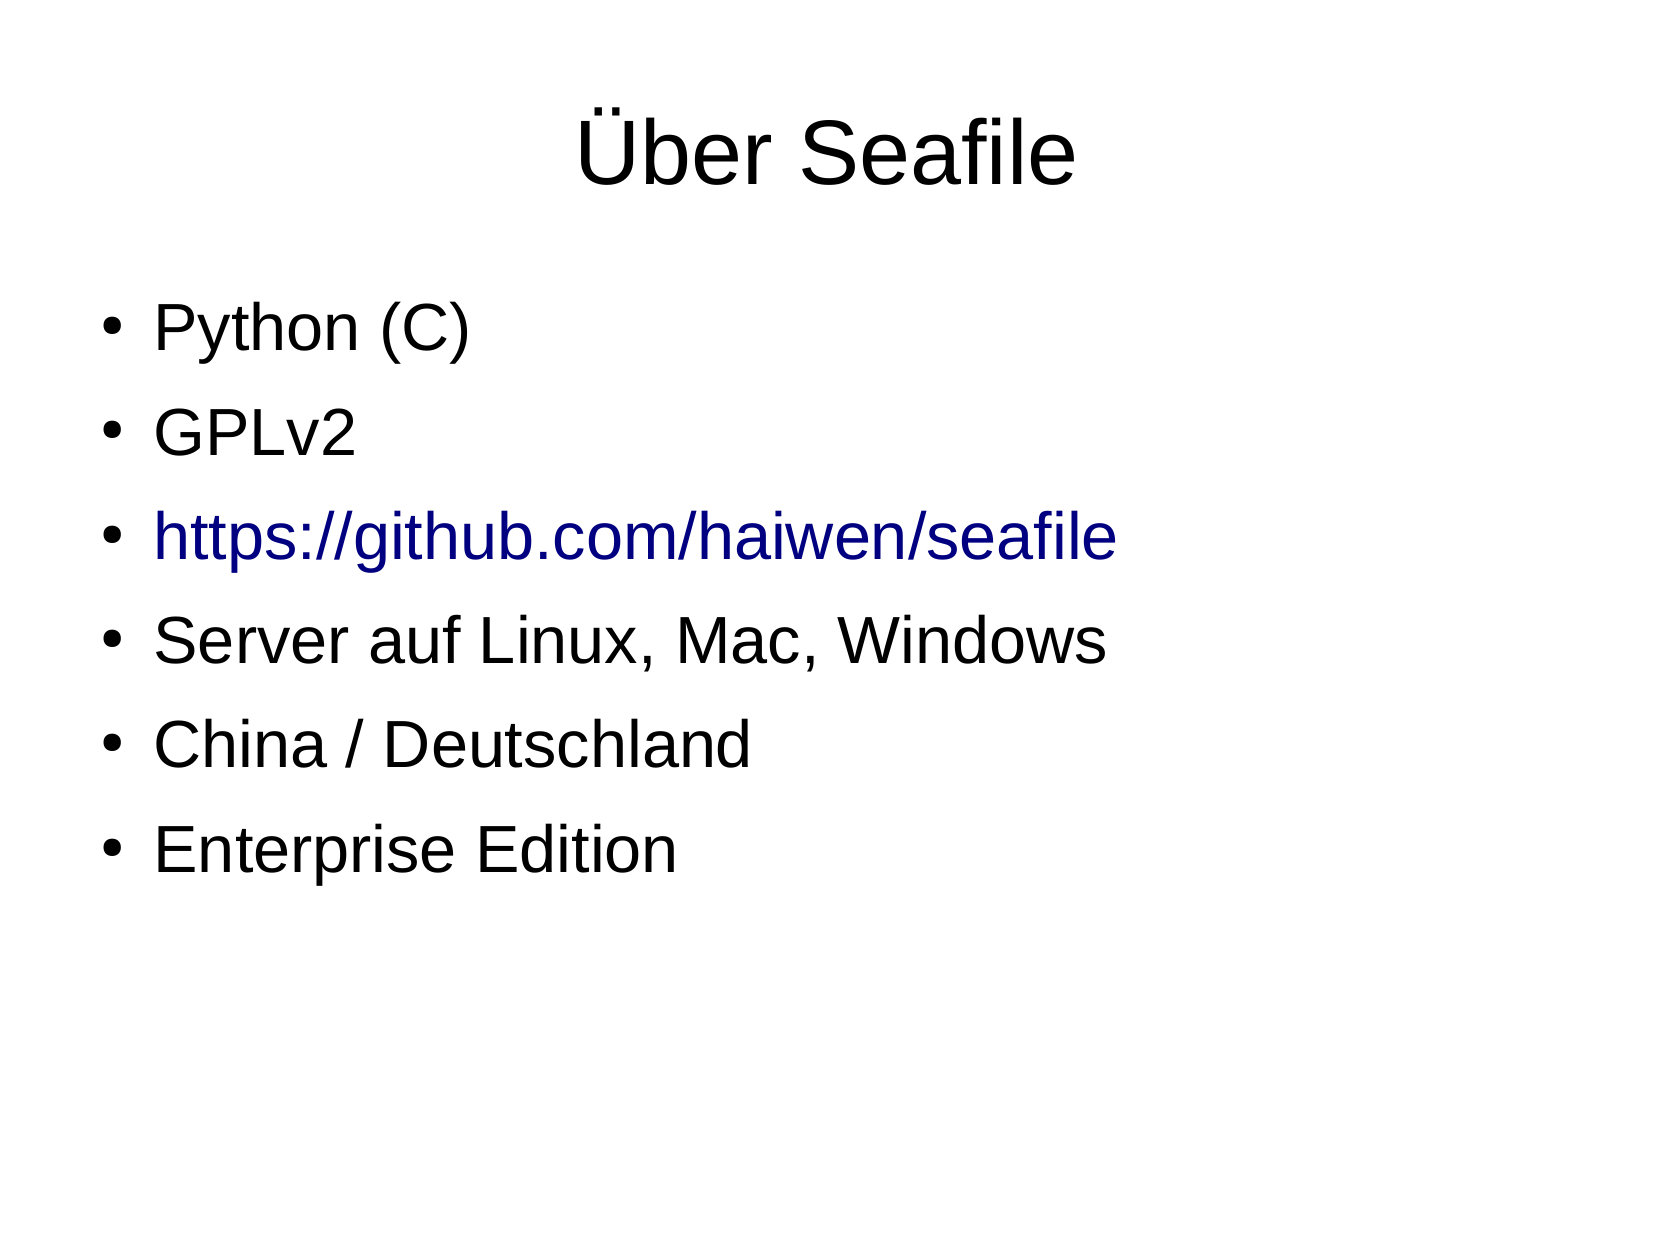

# Über Seafile
Python (C)
GPLv2
https://github.com/haiwen/seafile
Server auf Linux, Mac, Windows
China / Deutschland
Enterprise Edition